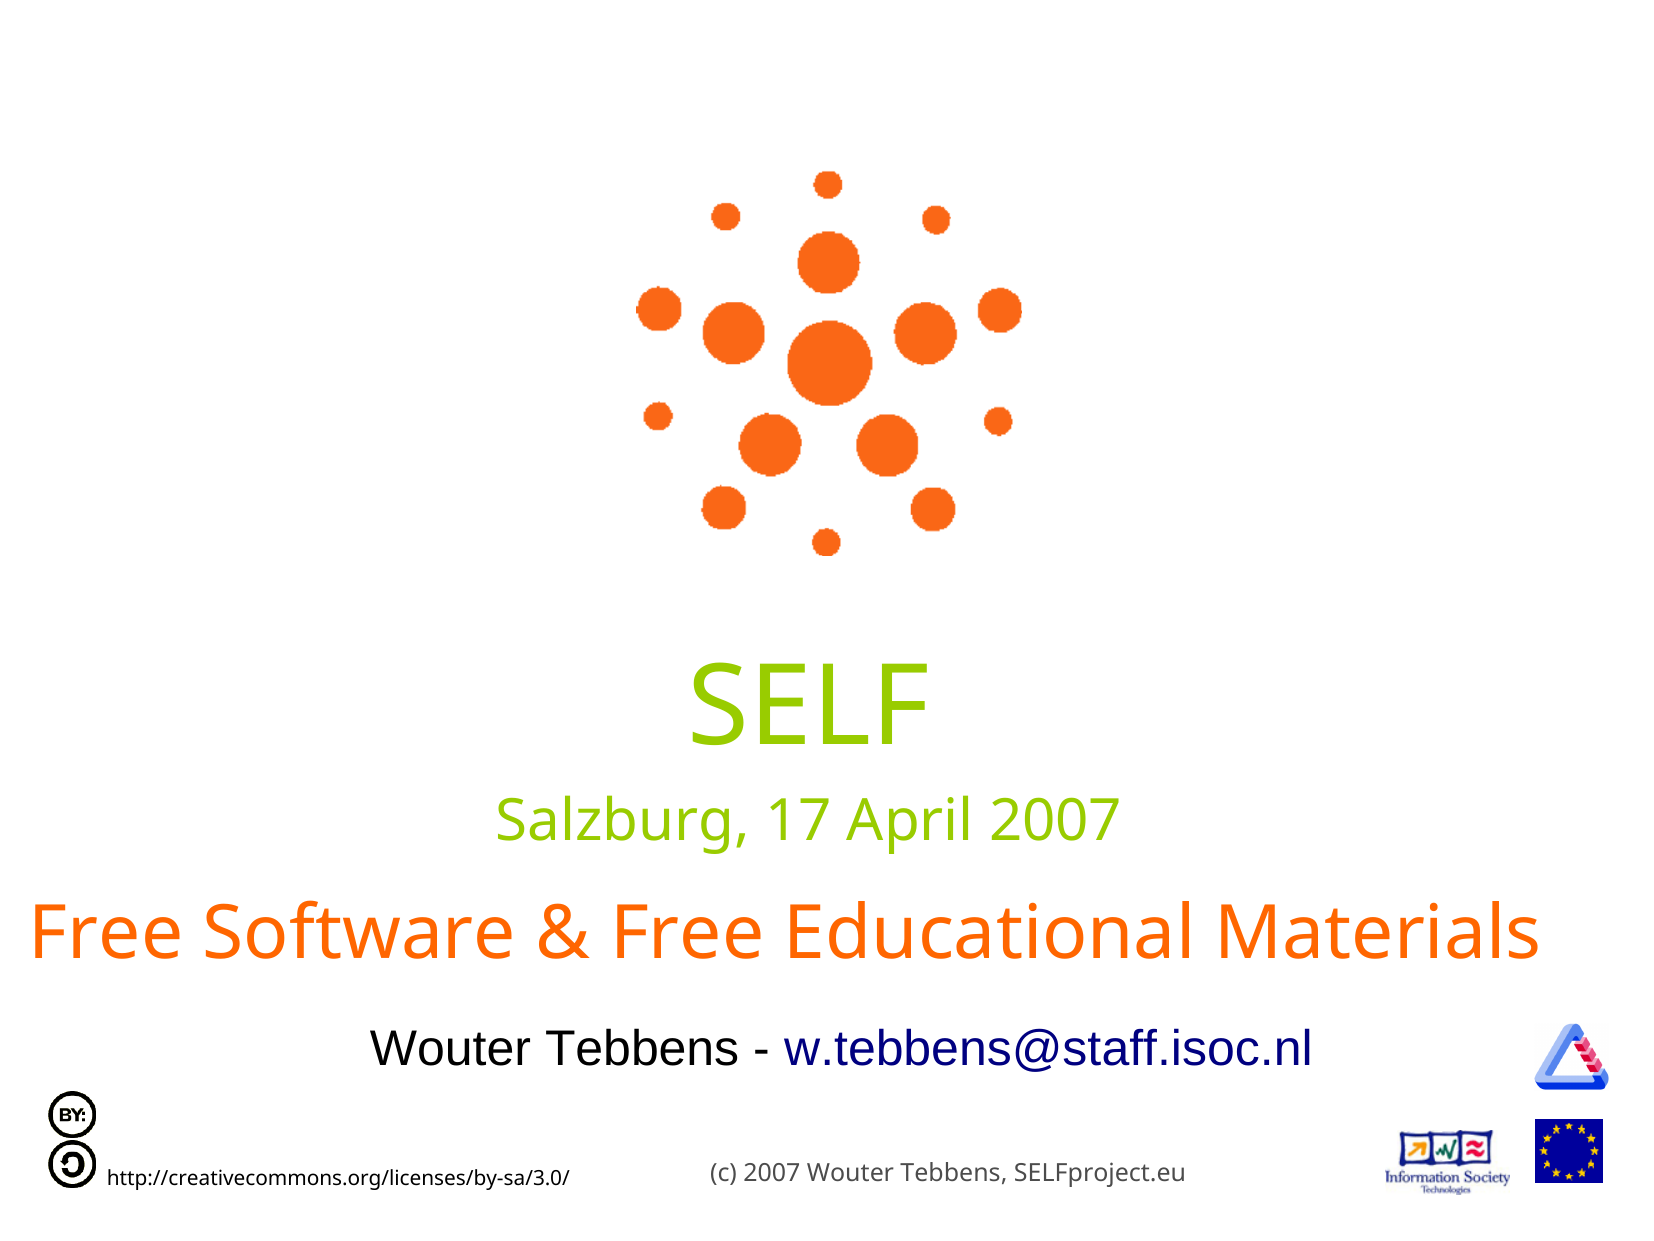

SELF
Salzburg, 17 April 2007
Free Software & Free Educational Materials
Wouter Tebbens - w.tebbens@staff.isoc.nl